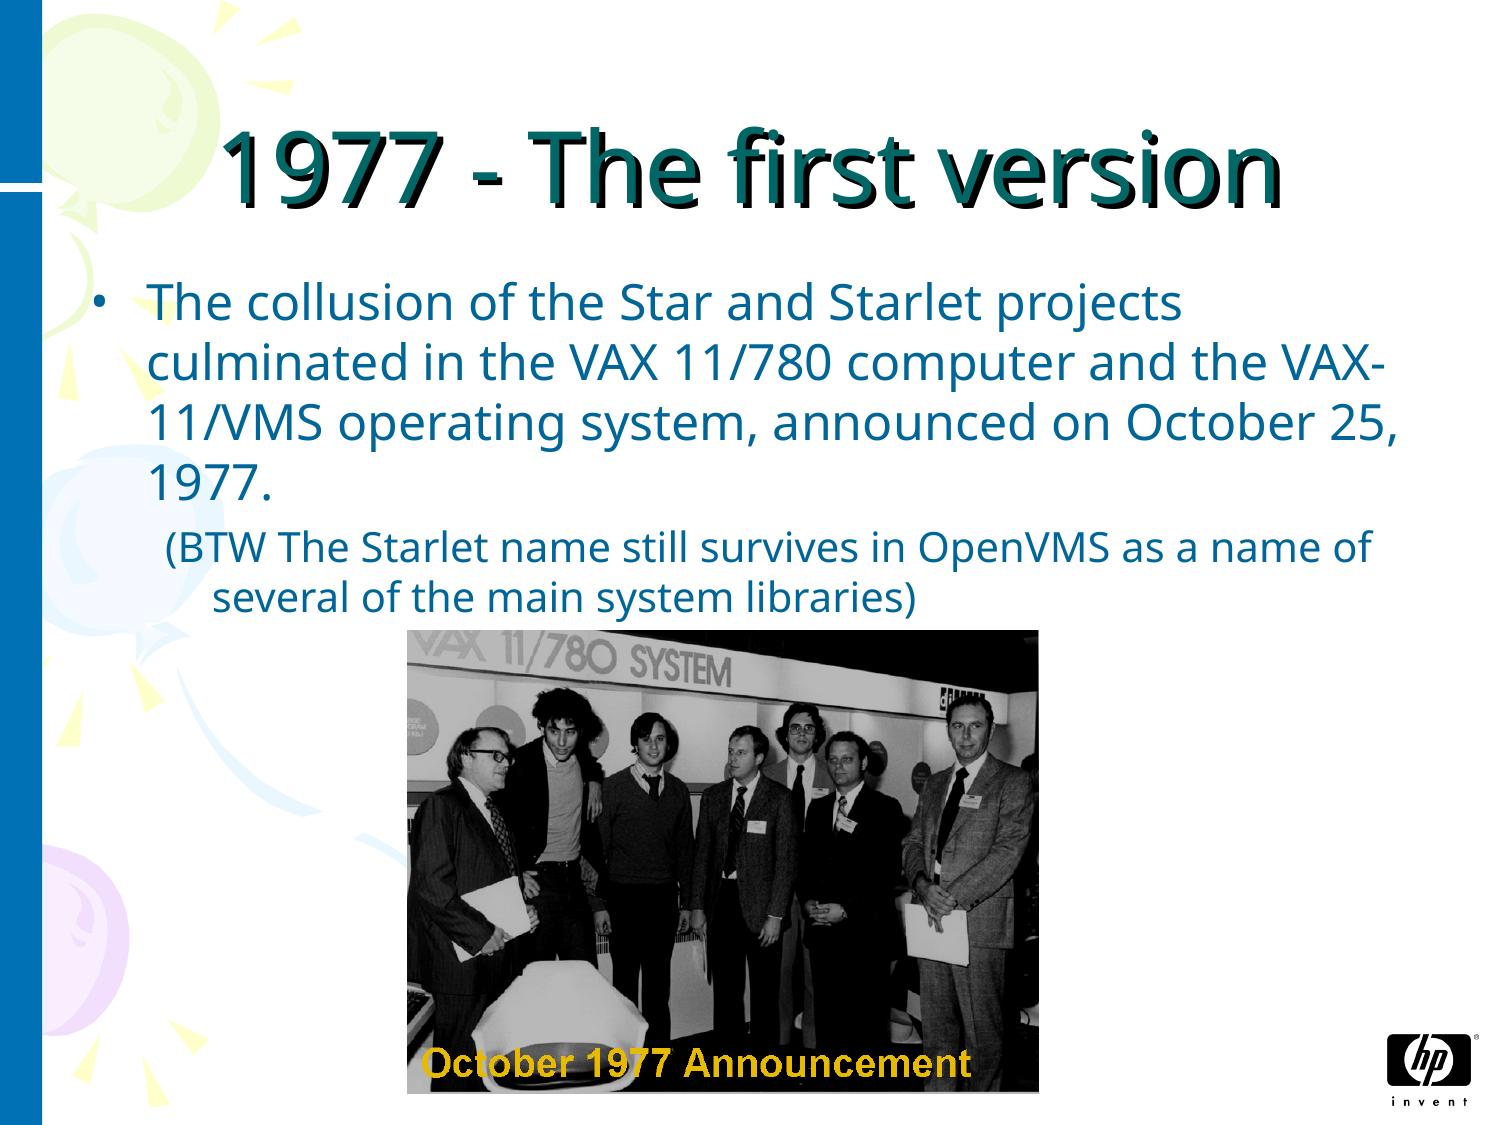

# 1977 - The first version
The collusion of the Star and Starlet projects culminated in the VAX 11/780 computer and the VAX-11/VMS operating system, announced on October 25, 1977.
(BTW The Starlet name still survives in OpenVMS as a name of several of the main system libraries)